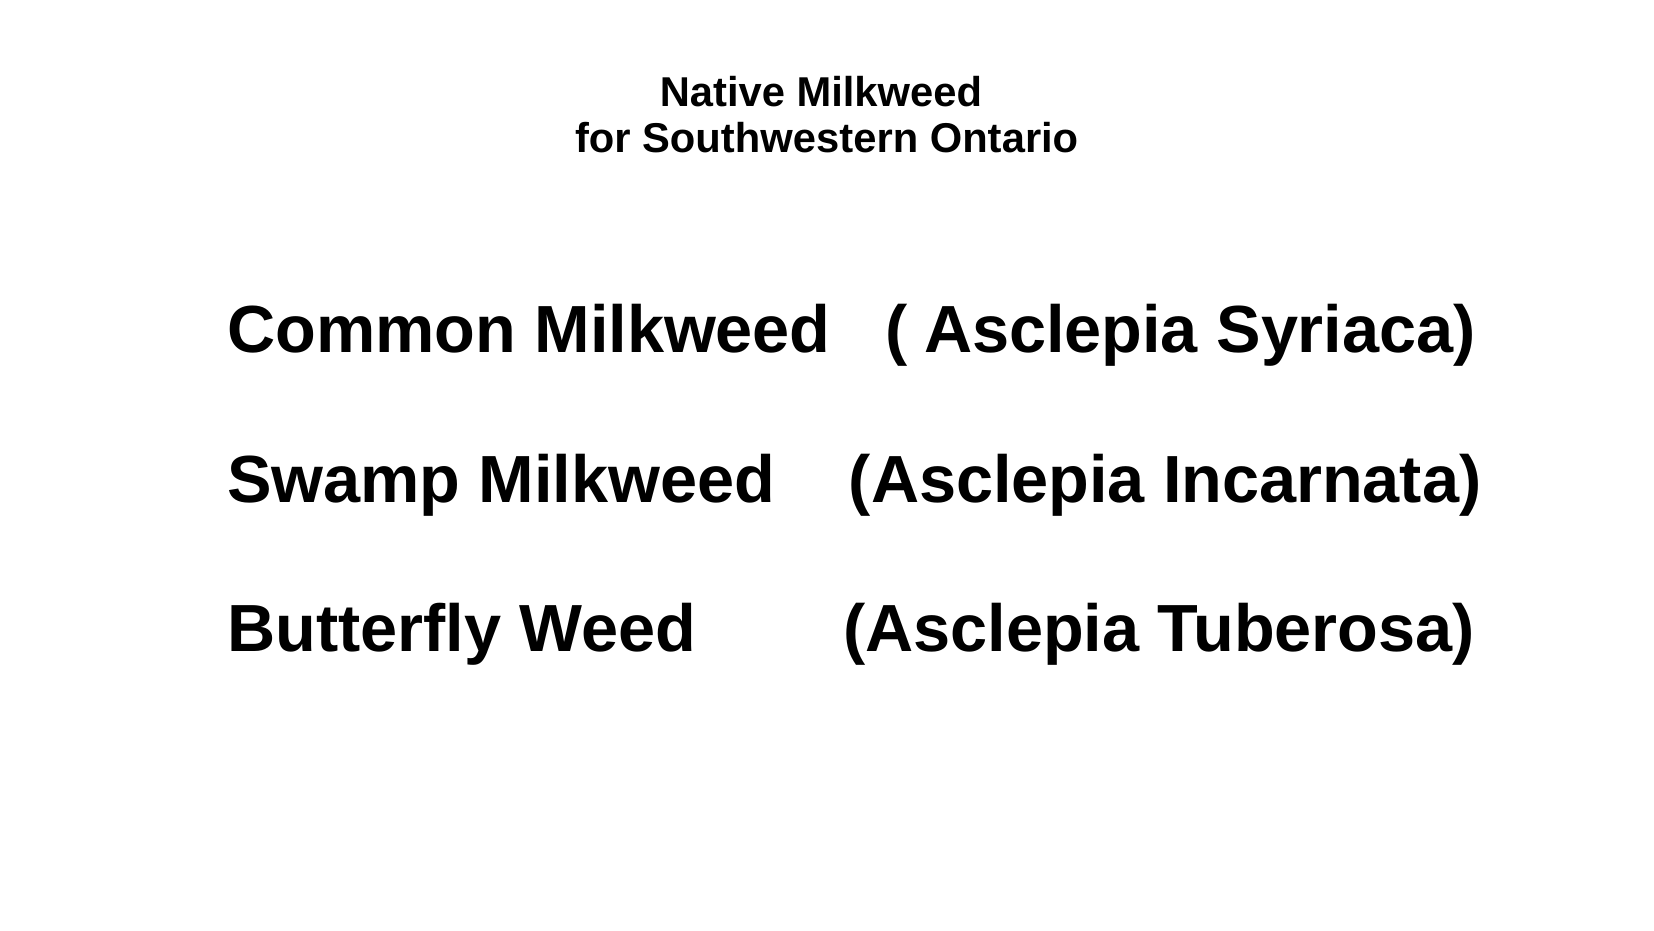

# Native Milkweed for Southwestern Ontario
 Common Milkweed ( Asclepia Syriaca)
 Swamp Milkweed (Asclepia Incarnata)
 Butterfly Weed (Asclepia Tuberosa)